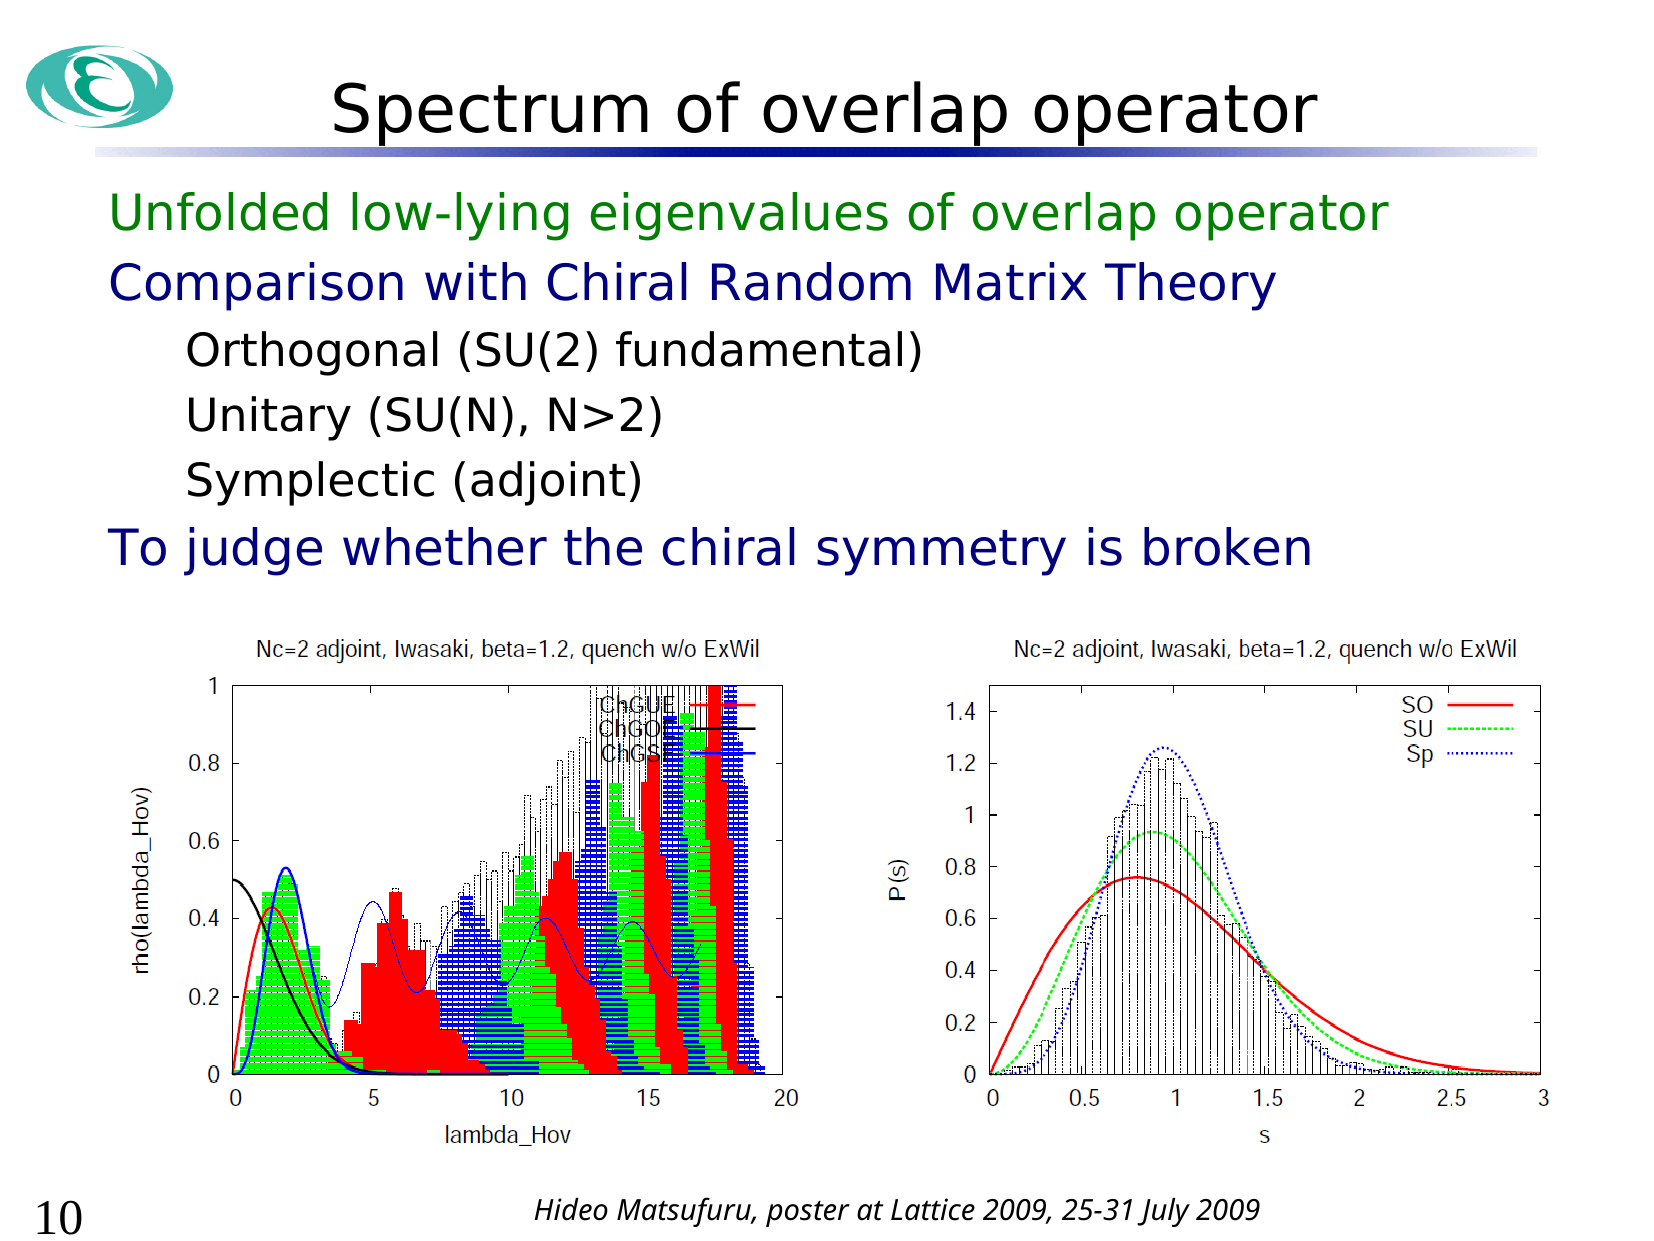

# Spectrum of overlap operator
Unfolded low-lying eigenvalues of overlap operator
Comparison with Chiral Random Matrix Theory
Orthogonal (SU(2) fundamental)
Unitary (SU(N), N>2)
Symplectic (adjoint)
To judge whether the chiral symmetry is broken